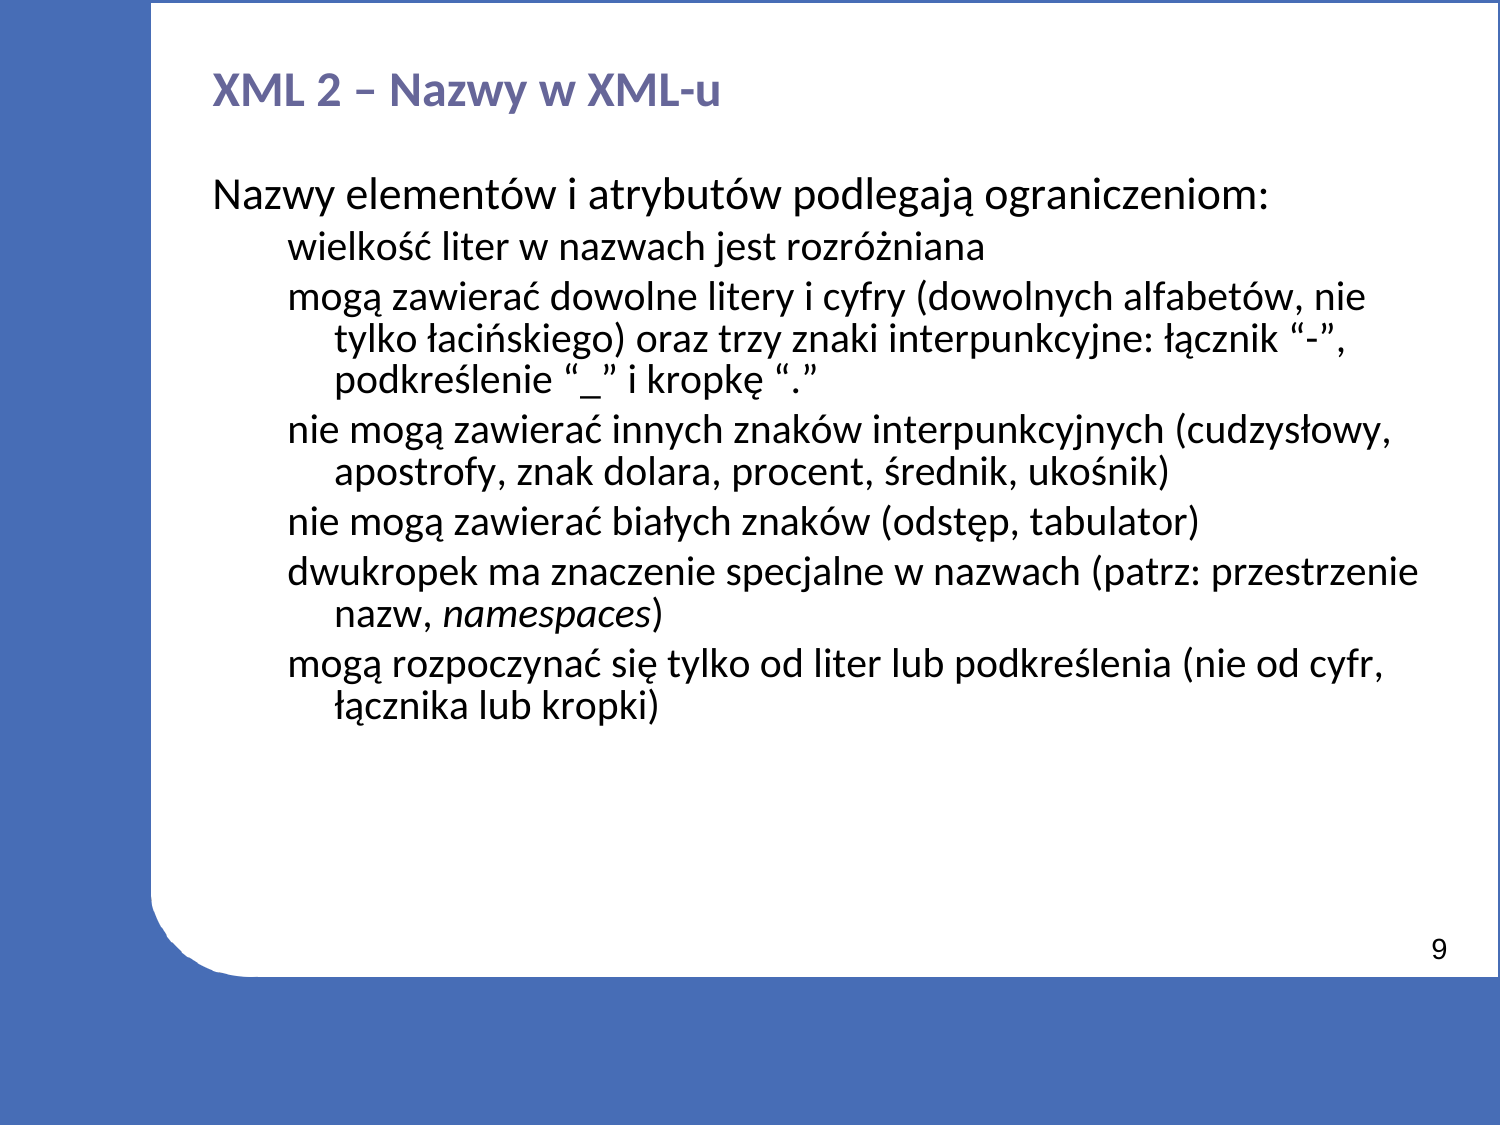

# XML 2 – Nazwy w XML-u
Nazwy elementów i atrybutów podlegają ograniczeniom:
wielkość liter w nazwach jest rozróżniana
mogą zawierać dowolne litery i cyfry (dowolnych alfabetów, nie tylko łacińskiego) oraz trzy znaki interpunkcyjne: łącznik “-”, podkreślenie “_” i kropkę “.”
nie mogą zawierać innych znaków interpunkcyjnych (cudzysłowy, apostrofy, znak dolara, procent, średnik, ukośnik)
nie mogą zawierać białych znaków (odstęp, tabulator)
dwukropek ma znaczenie specjalne w nazwach (patrz: przestrzenie nazw, namespaces)
mogą rozpoczynać się tylko od liter lub podkreślenia (nie od cyfr, łącznika lub kropki)
9